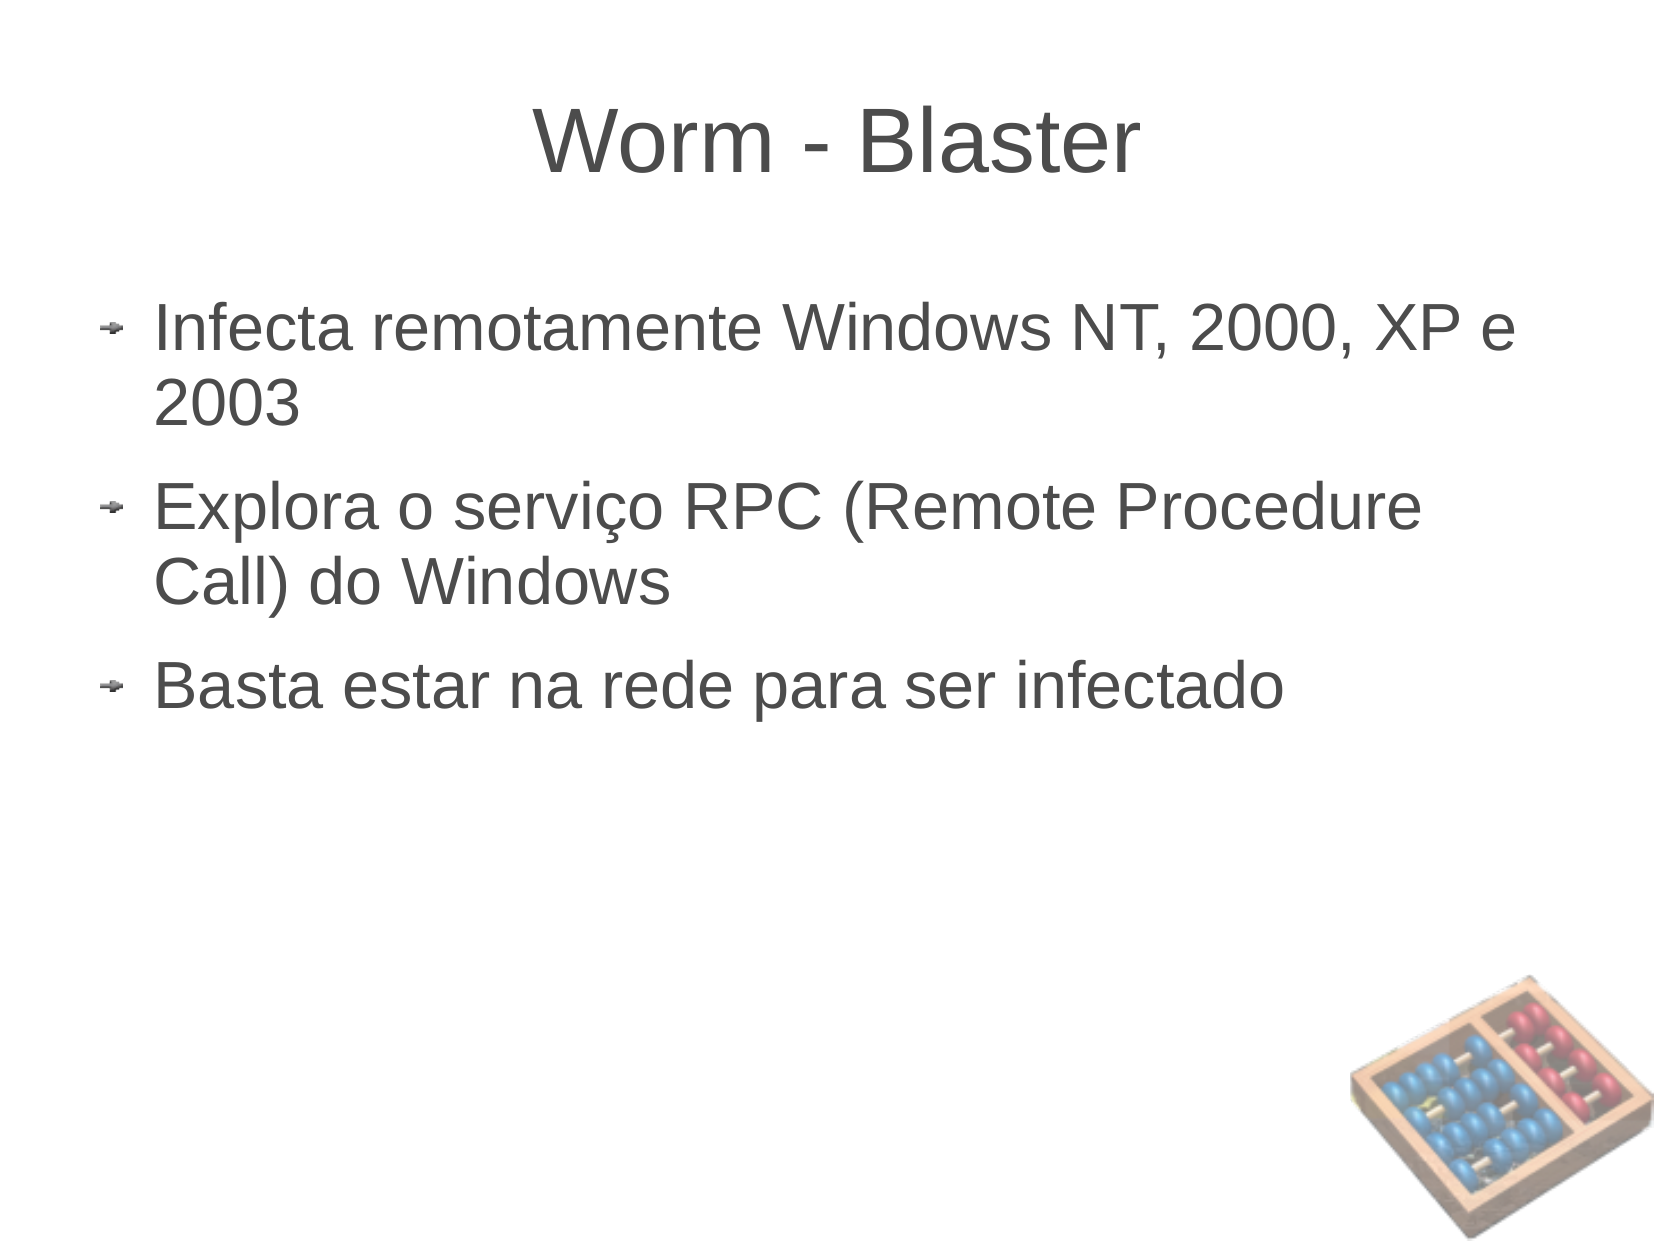

# Worm - Blaster
Infecta remotamente Windows NT, 2000, XP e 2003
Explora o serviço RPC (Remote Procedure Call) do Windows
Basta estar na rede para ser infectado